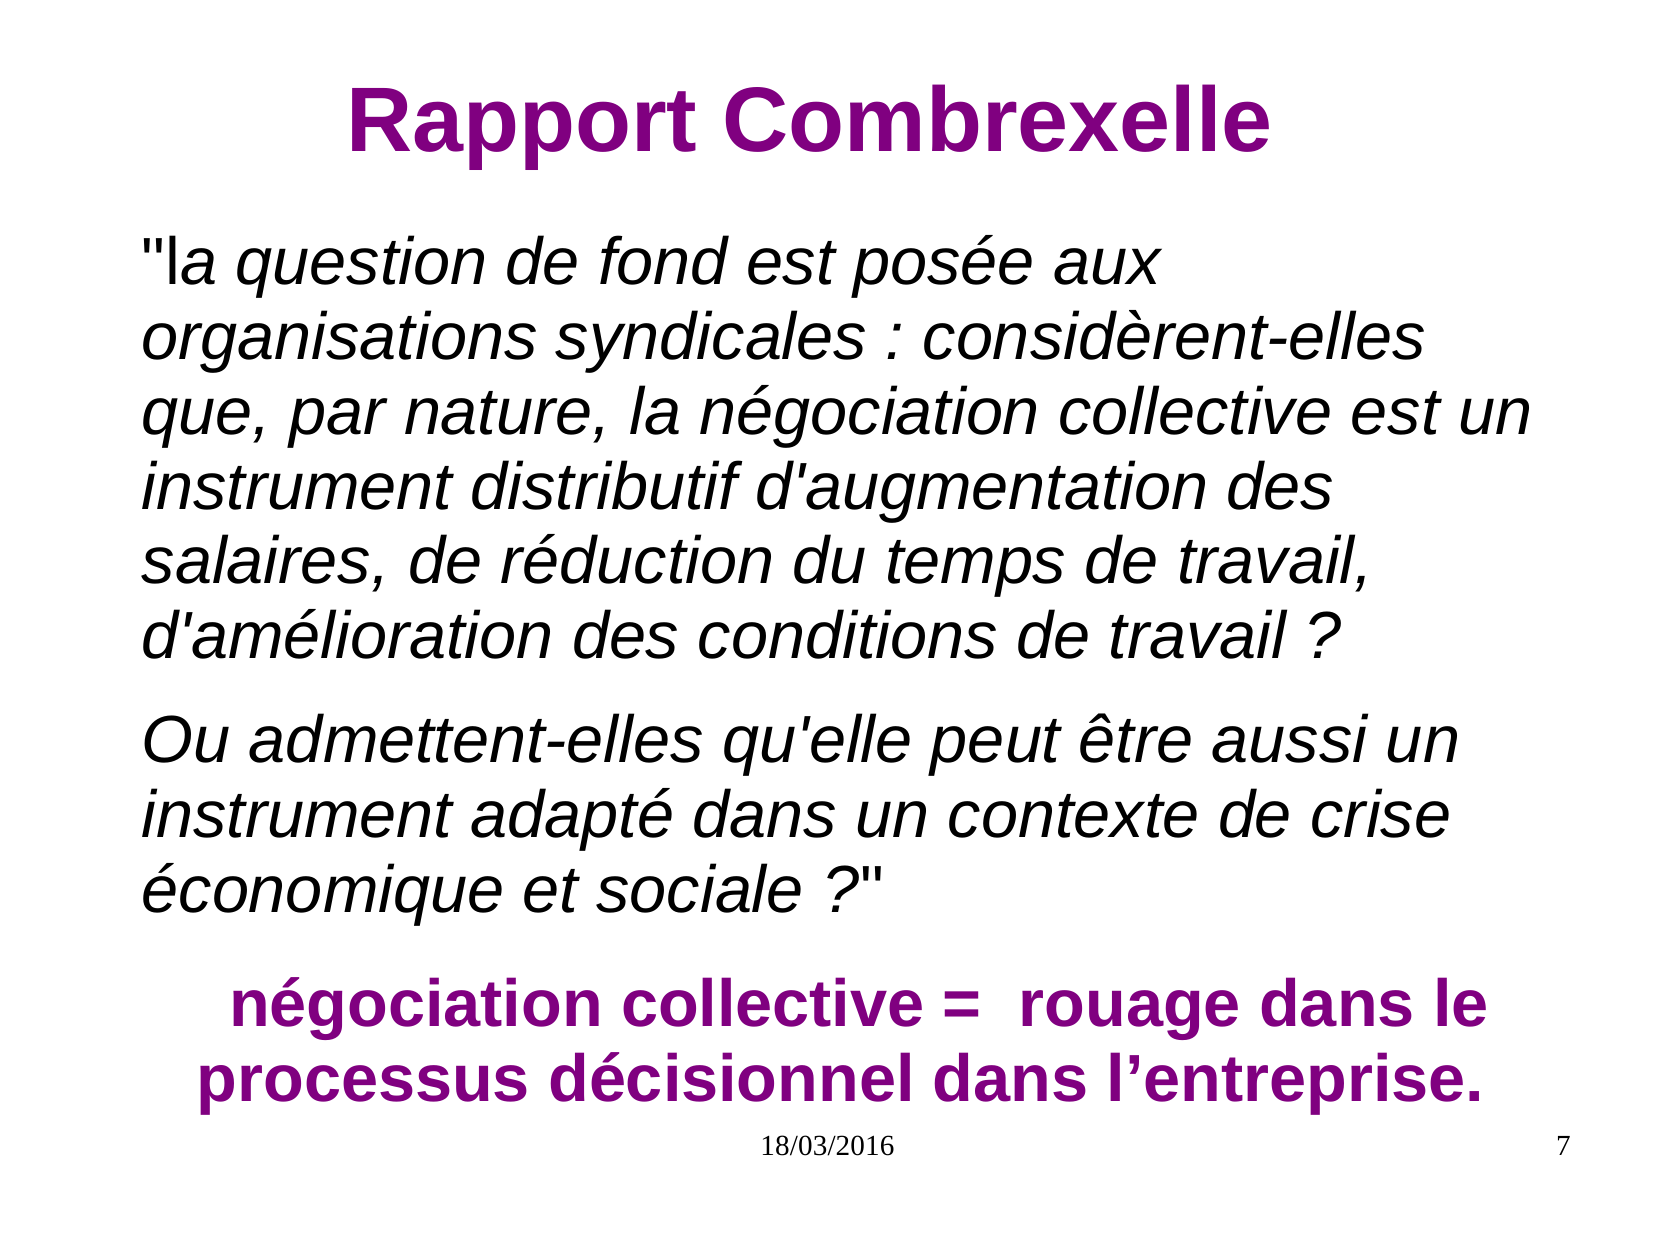

Rapport Combrexelle
# "la question de fond est posée aux organisations syndicales : considèrent-elles que, par nature, la négociation collective est un instrument distributif d'augmentation des salaires, de réduction du temps de travail, d'amélioration des conditions de travail ?
Ou admettent-elles qu'elle peut être aussi un instrument adapté dans un contexte de crise économique et sociale ?"
 négociation collective = rouage dans le processus décisionnel dans l’entreprise.
18/03/2016
7